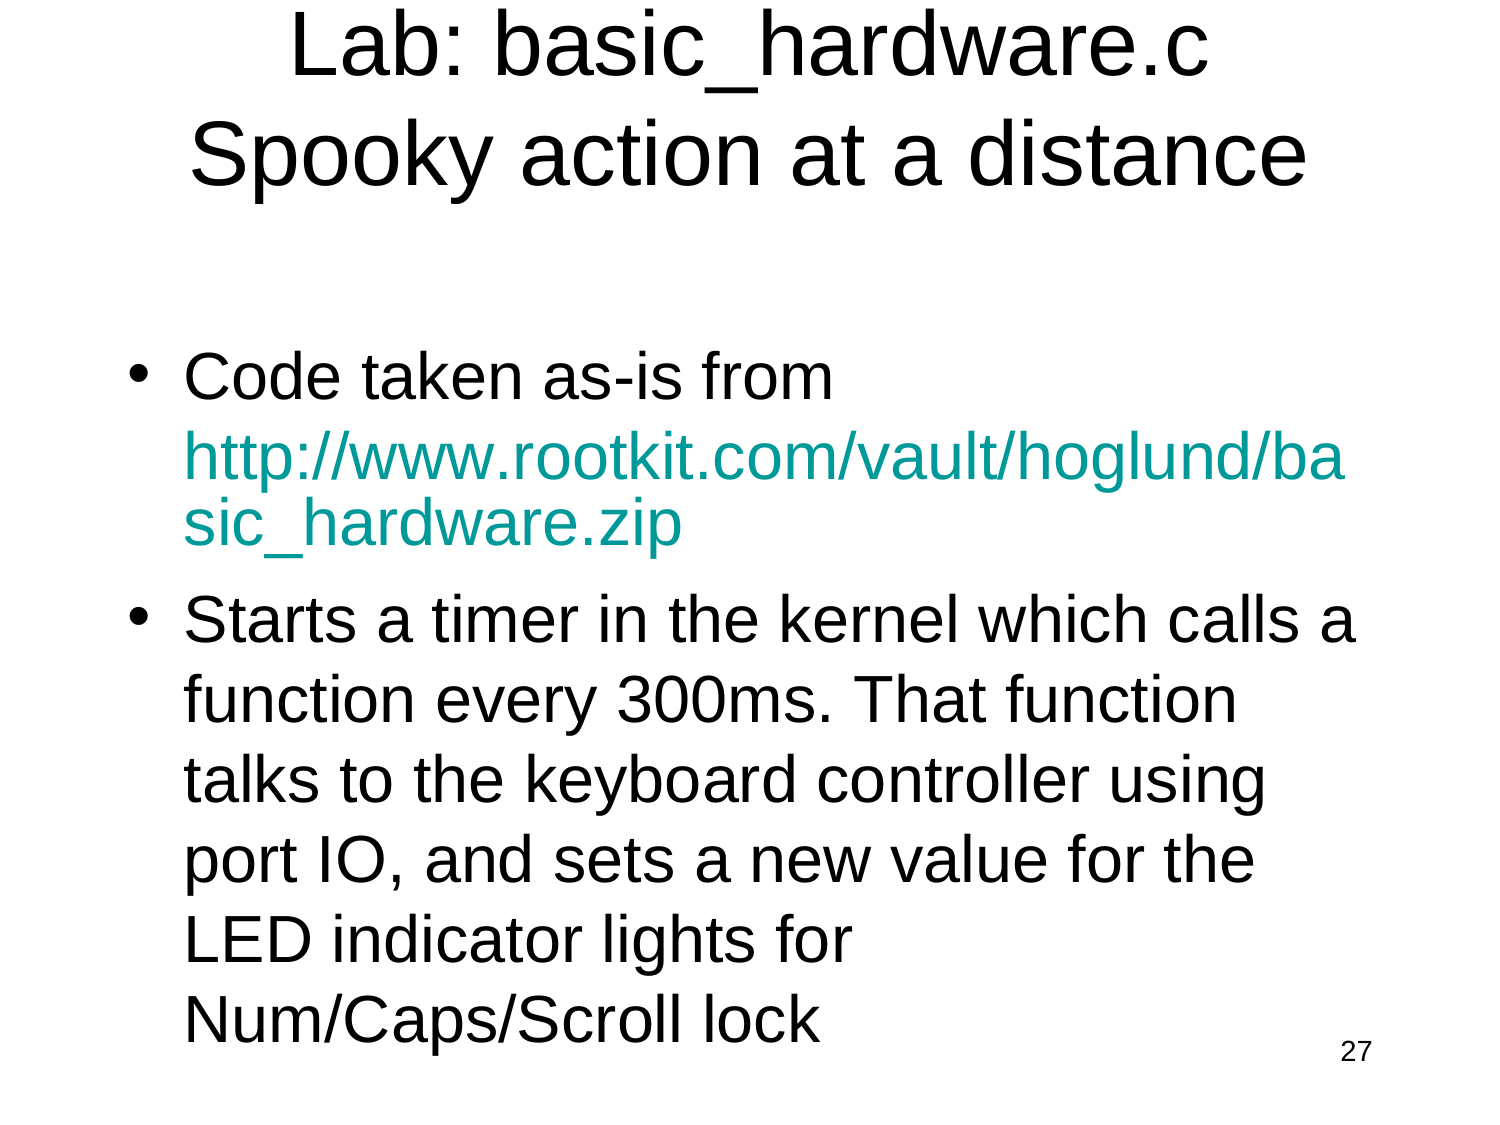

# Lab: basic_hardware.c Spooky action at a distance
Code taken as-is from http://www.rootkit.com/vault/hoglund/basic_hardware.zip
Starts a timer in the kernel which calls a function every 300ms. That function talks to the keyboard controller using port IO, and sets a new value for the LED indicator lights for Num/Caps/Scroll lock